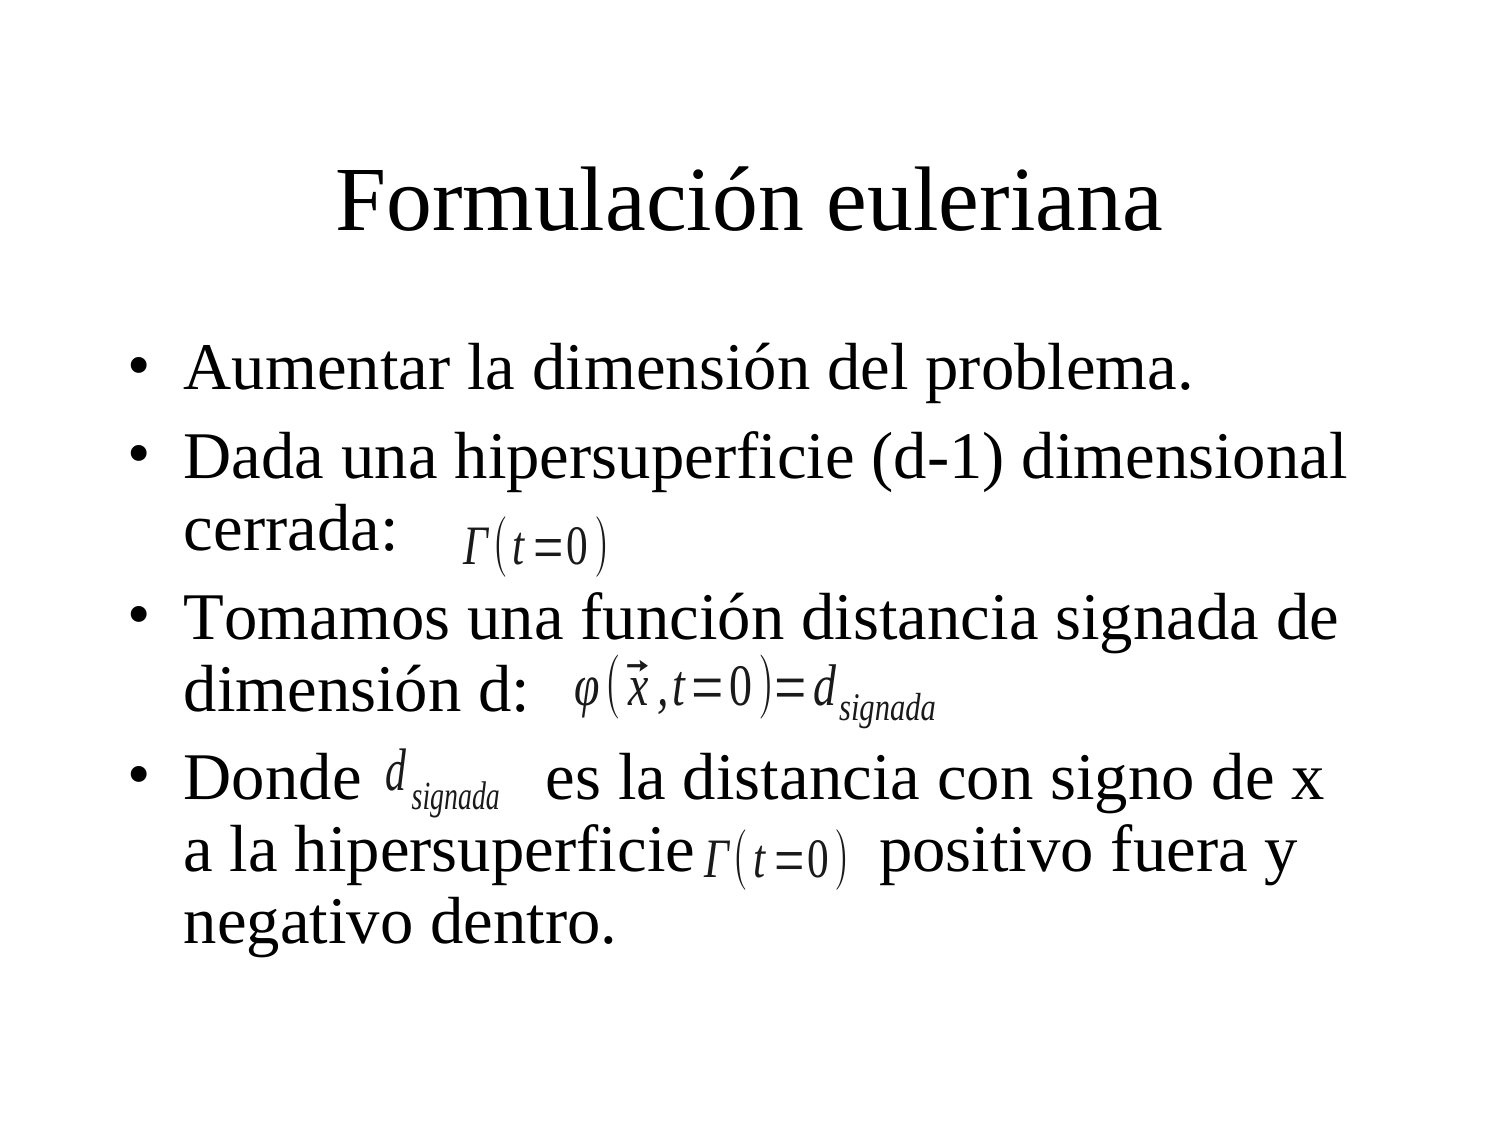

Formulación euleriana
Aumentar la dimensión del problema.
Dada una hipersuperficie (d-1) dimensional cerrada:
Tomamos una función distancia signada de dimensión d:
Donde es la distancia con signo de x a la hipersuperficie positivo fuera y negativo dentro.